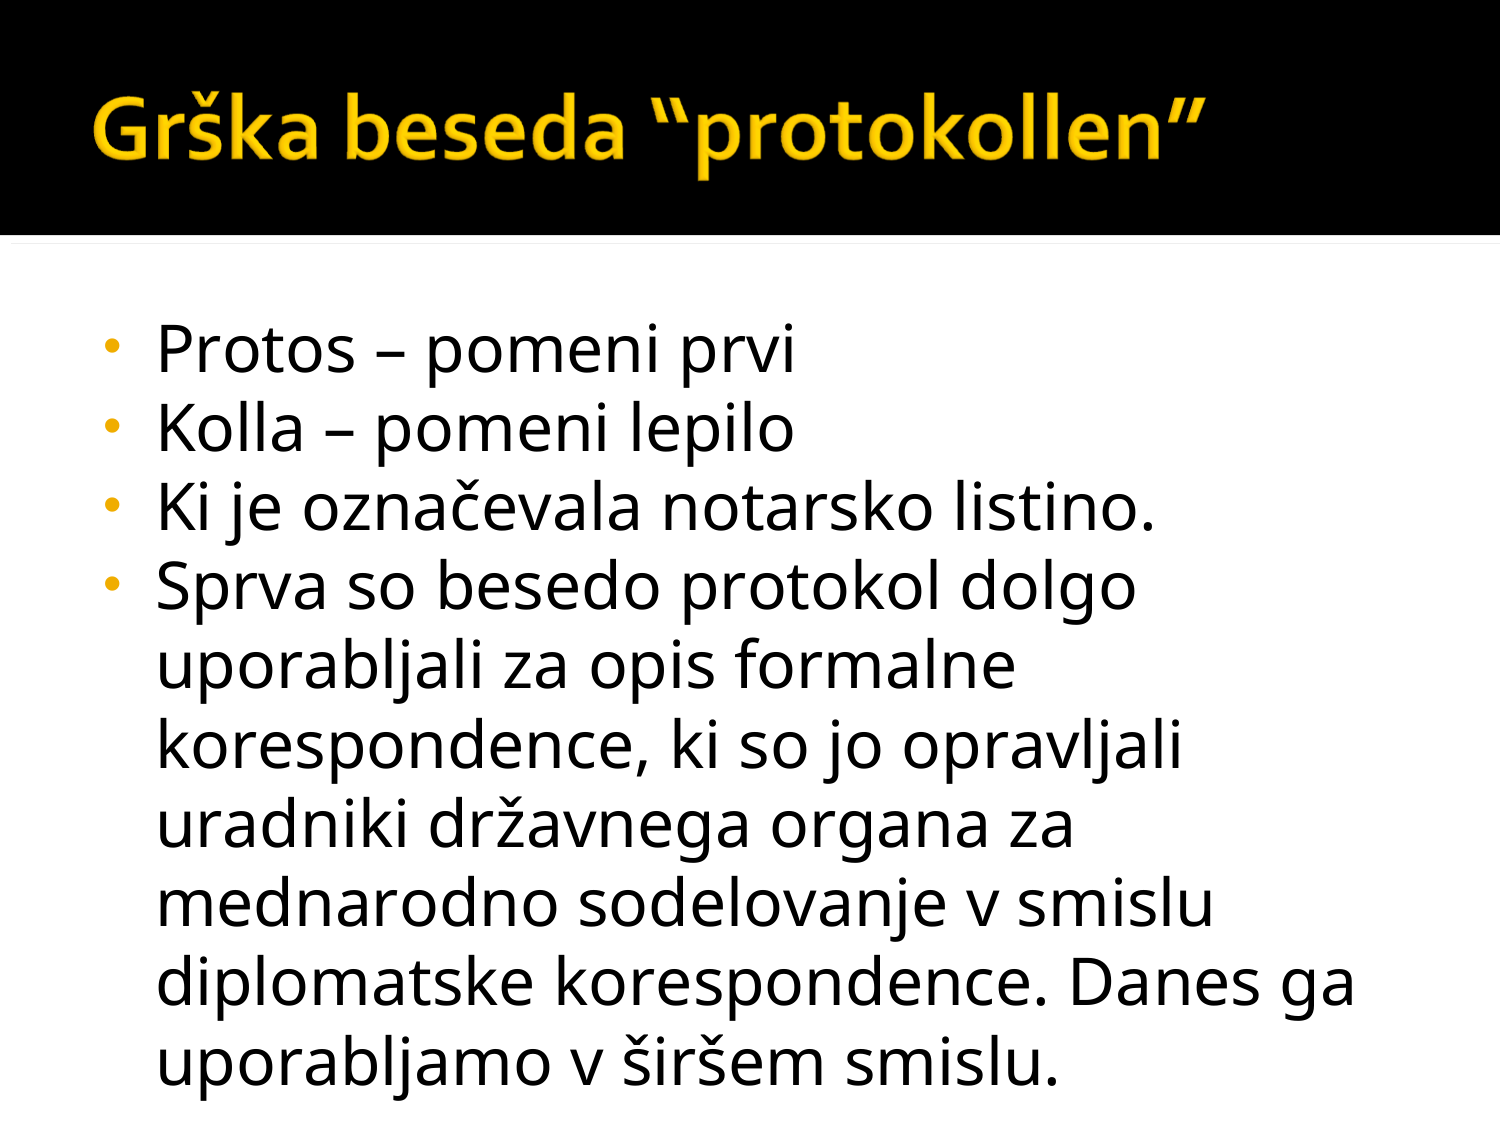

# Protos – pomeni prvi
Kolla – pomeni lepilo
Ki je označevala notarsko listino.
Sprva so besedo protokol dolgo uporabljali za opis formalne korespondence, ki so jo opravljali uradniki državnega organa za mednarodno sodelovanje v smislu diplomatske korespondence. Danes ga uporabljamo v širšem smislu.